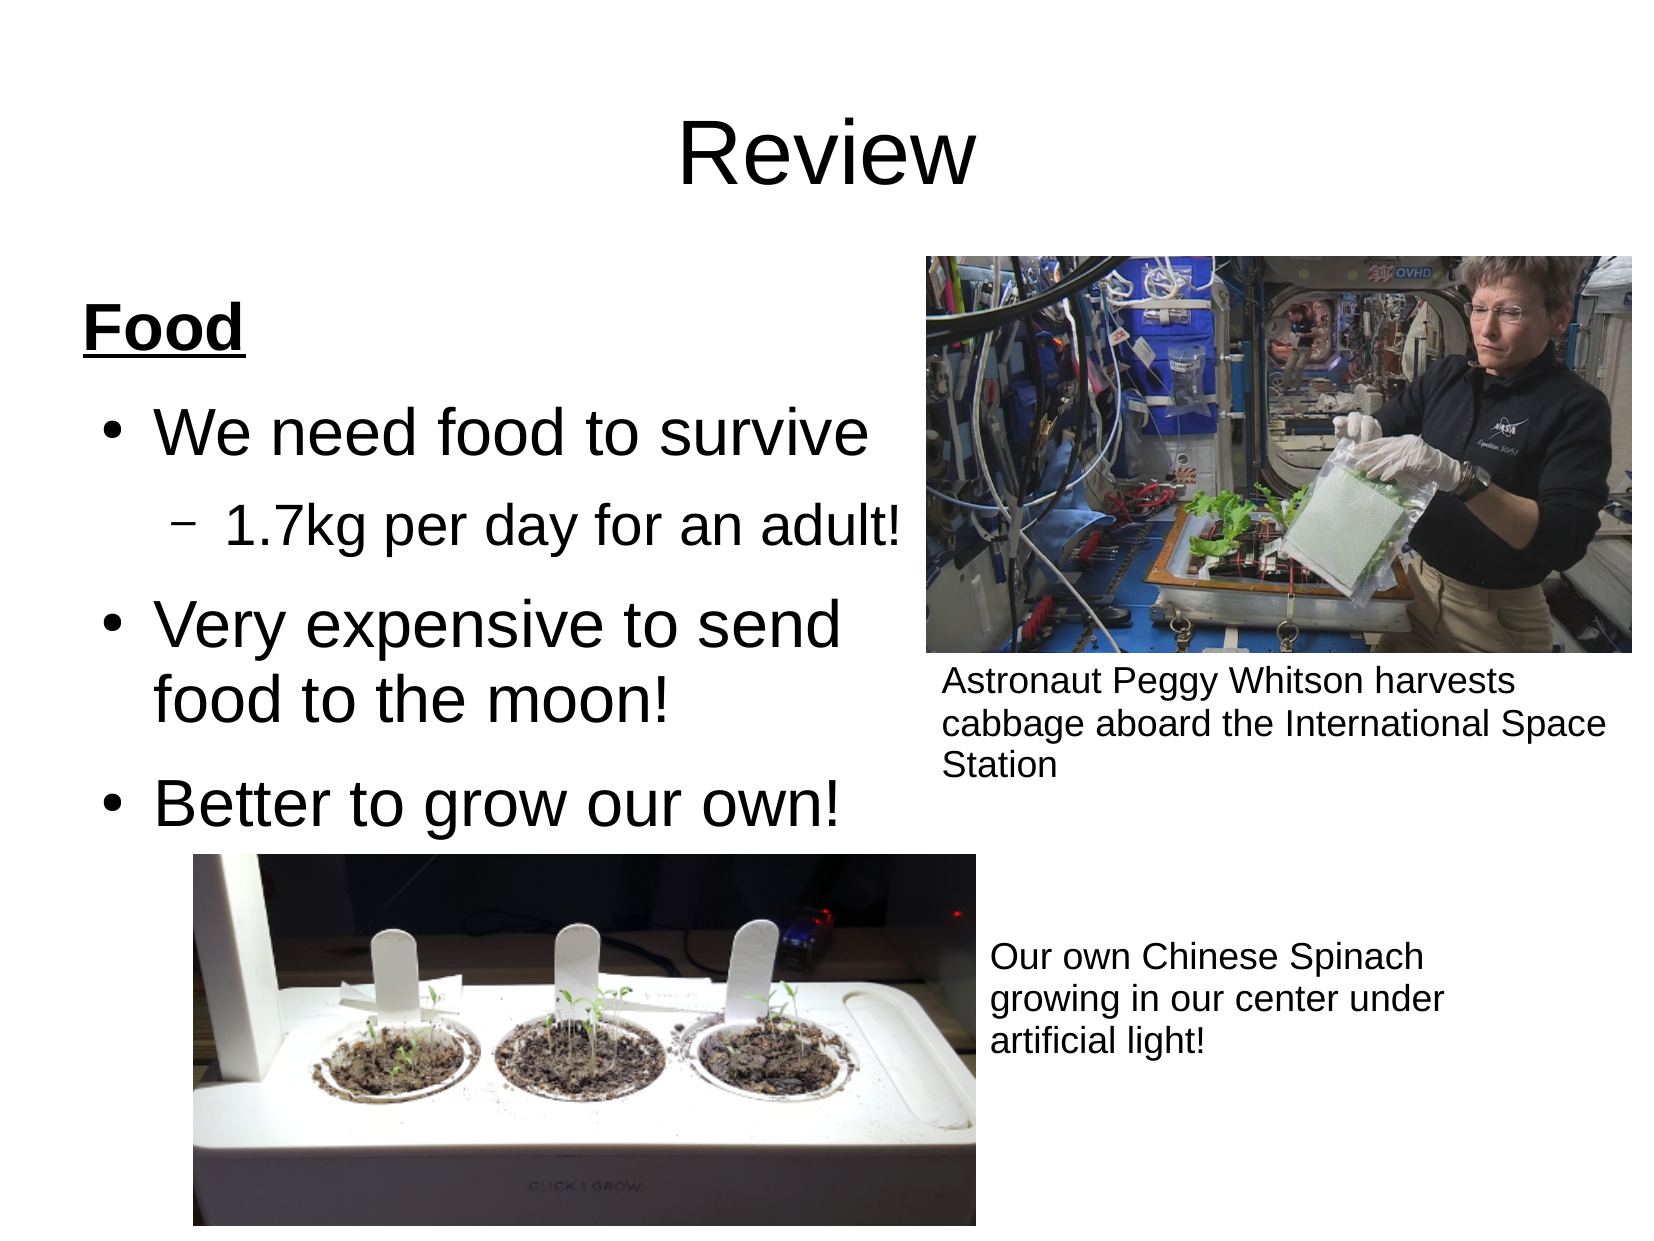

# Review
Food
We need food to survive
1.7kg per day for an adult!
Very expensive to send food to the moon!
Better to grow our own!
Astronaut Peggy Whitson harvests cabbage aboard the International Space Station
Our own Chinese Spinach growing in our center under artificial light!